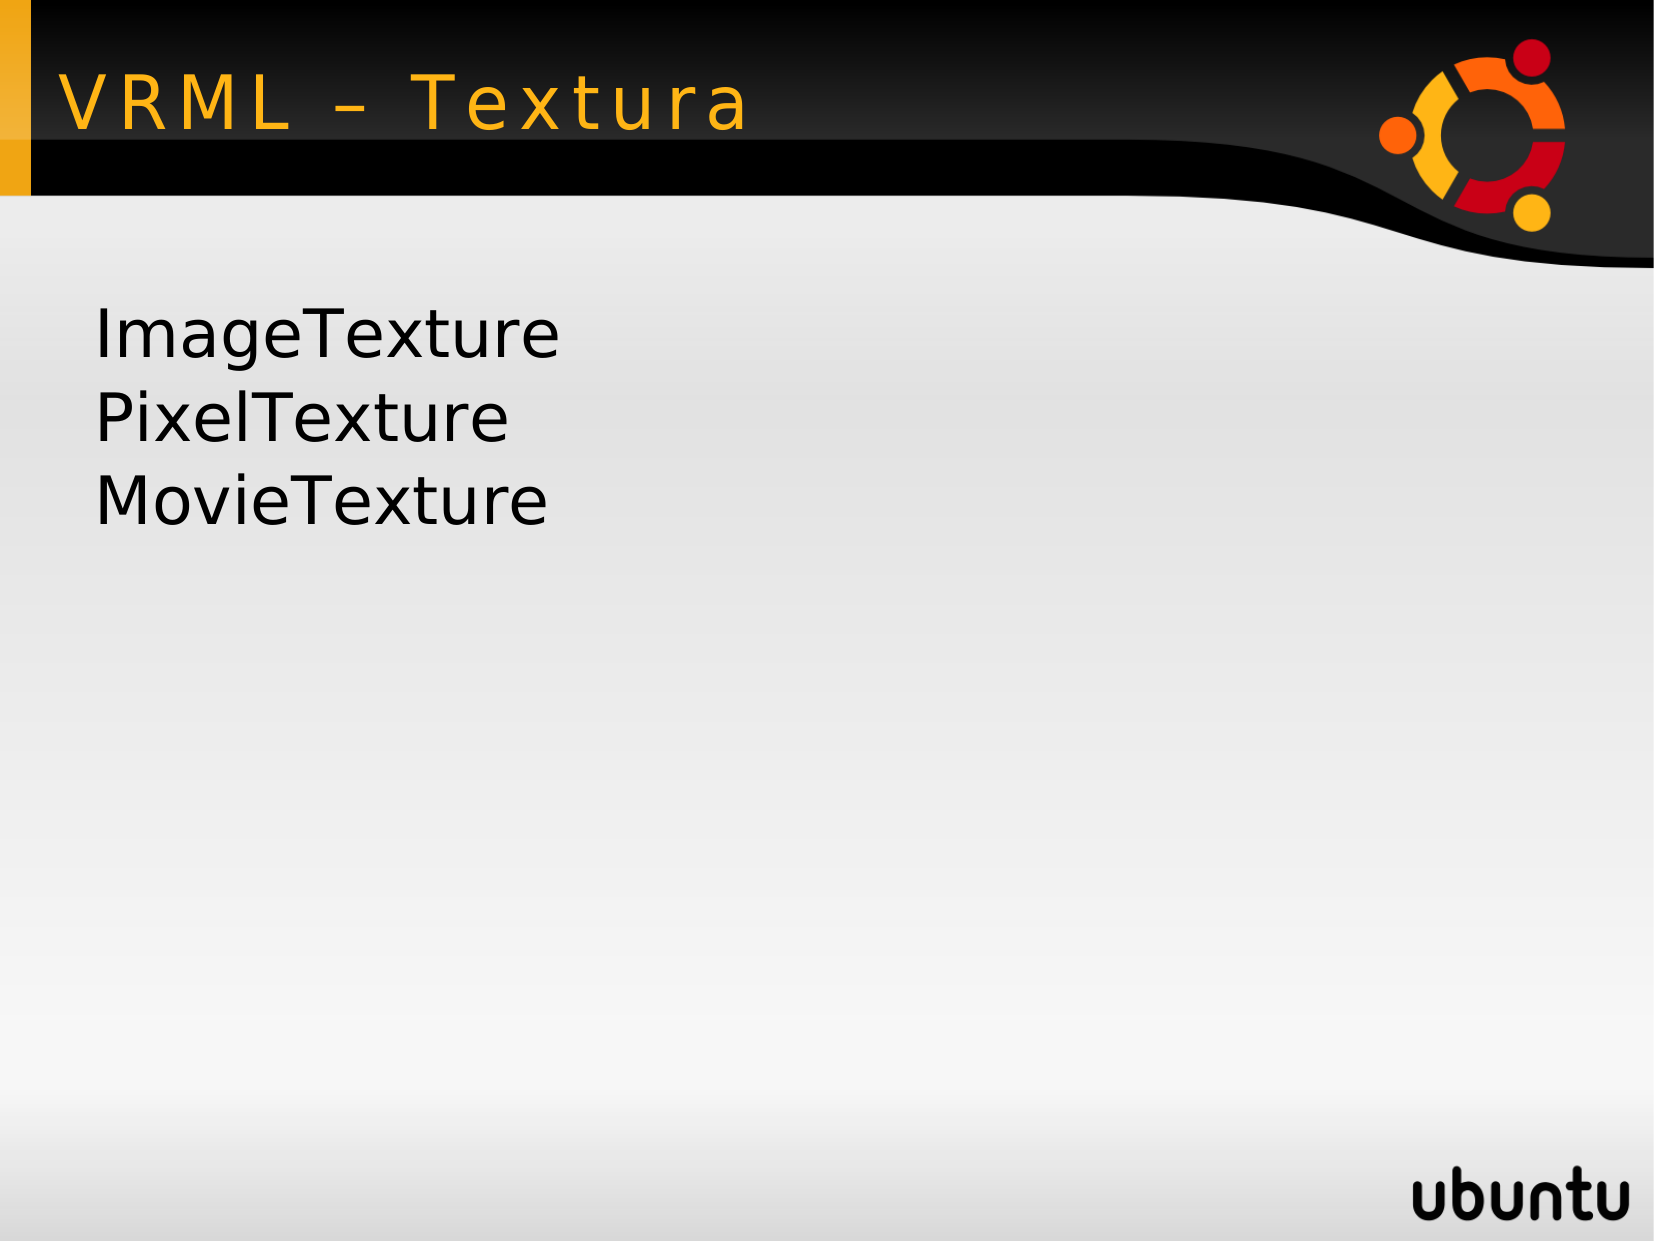

# VRML – Textura
ImageTexture
PixelTexture
MovieTexture